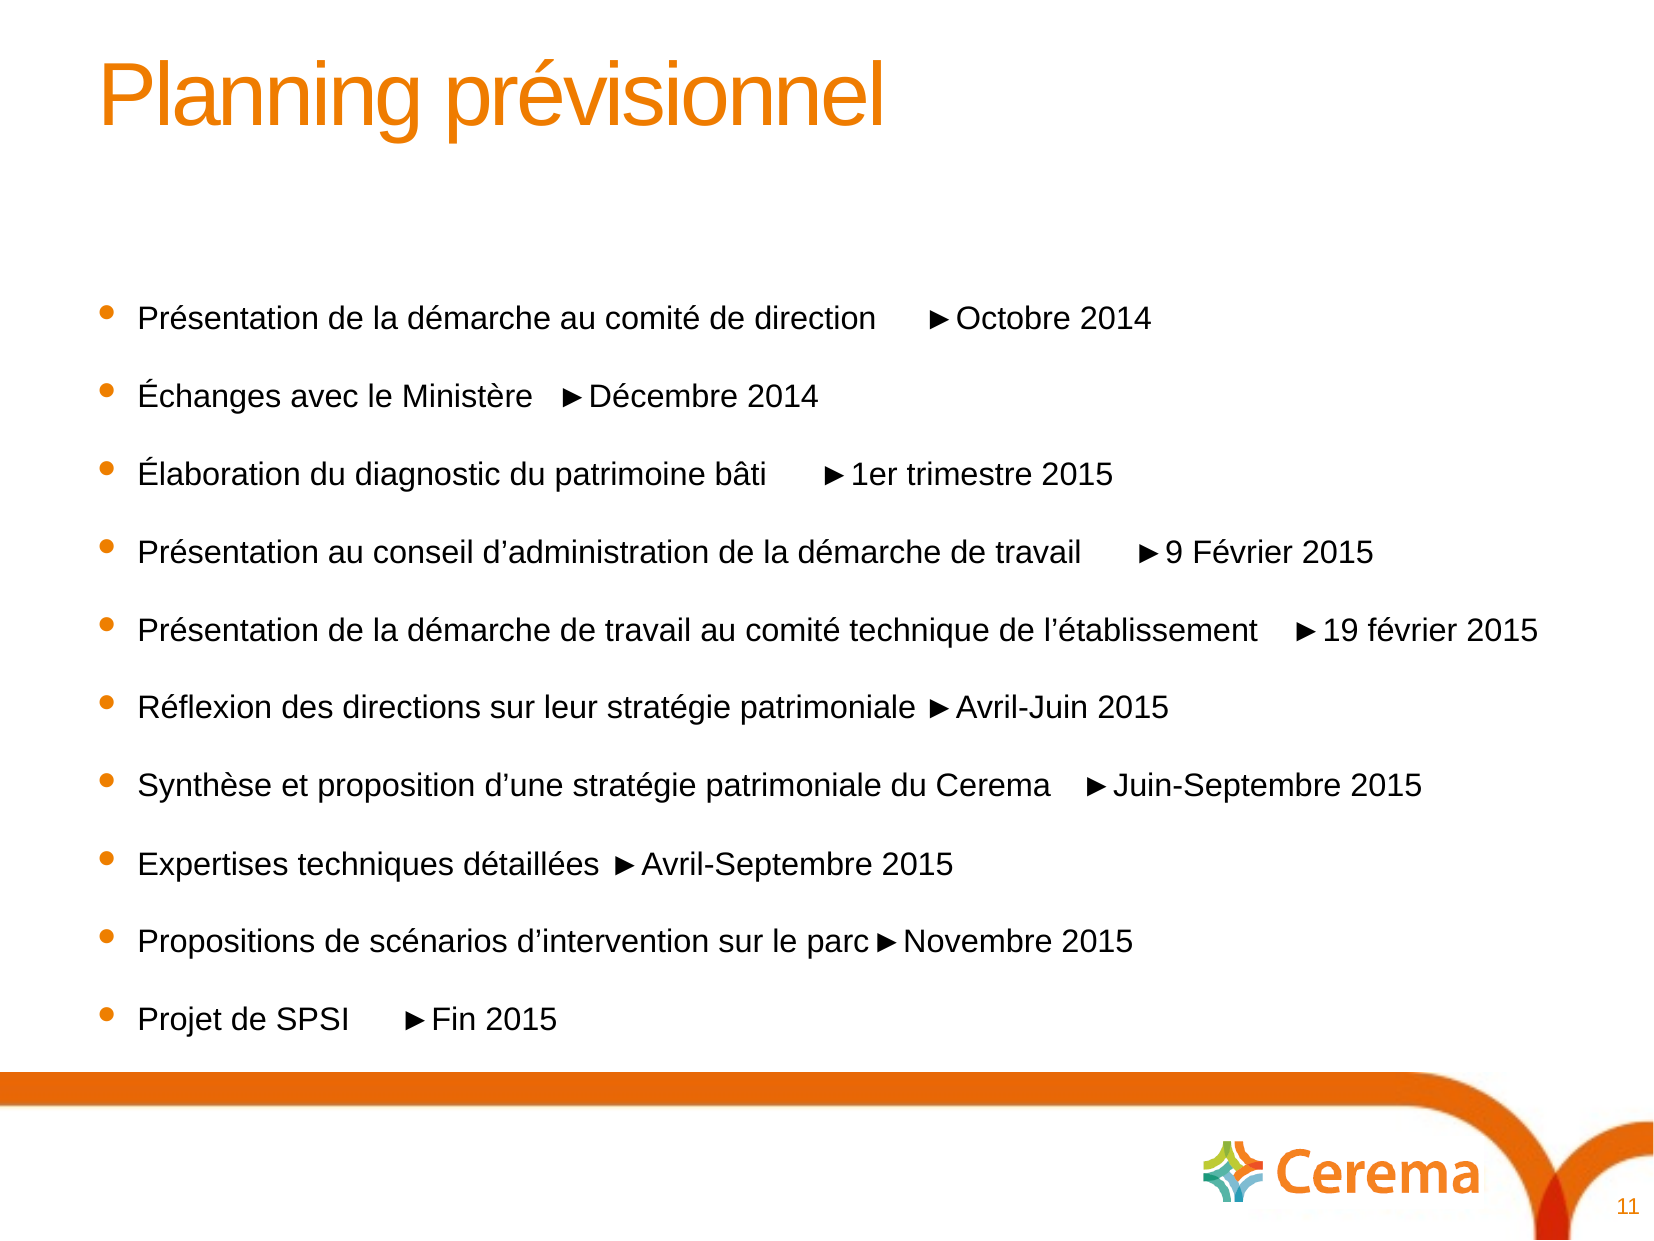

# Planning prévisionnel
Présentation de la démarche au comité de direction			►Octobre 2014
Échanges avec le Ministère	►Décembre 2014
Élaboration du diagnostic du patrimoine bâti			►1er trimestre 2015
Présentation au conseil d’administration de la démarche de travail	►9 Février 2015
Présentation de la démarche de travail au comité technique de l’établissement	►19 février 2015
Réflexion des directions sur leur stratégie patrimoniale	►Avril-Juin 2015
Synthèse et proposition d’une stratégie patrimoniale du Cerema	►Juin-Septembre 2015
Expertises techniques détaillées	►Avril-Septembre 2015
Propositions de scénarios d’intervention sur le parc							►Novembre 2015
Projet de SPSI	►Fin 2015